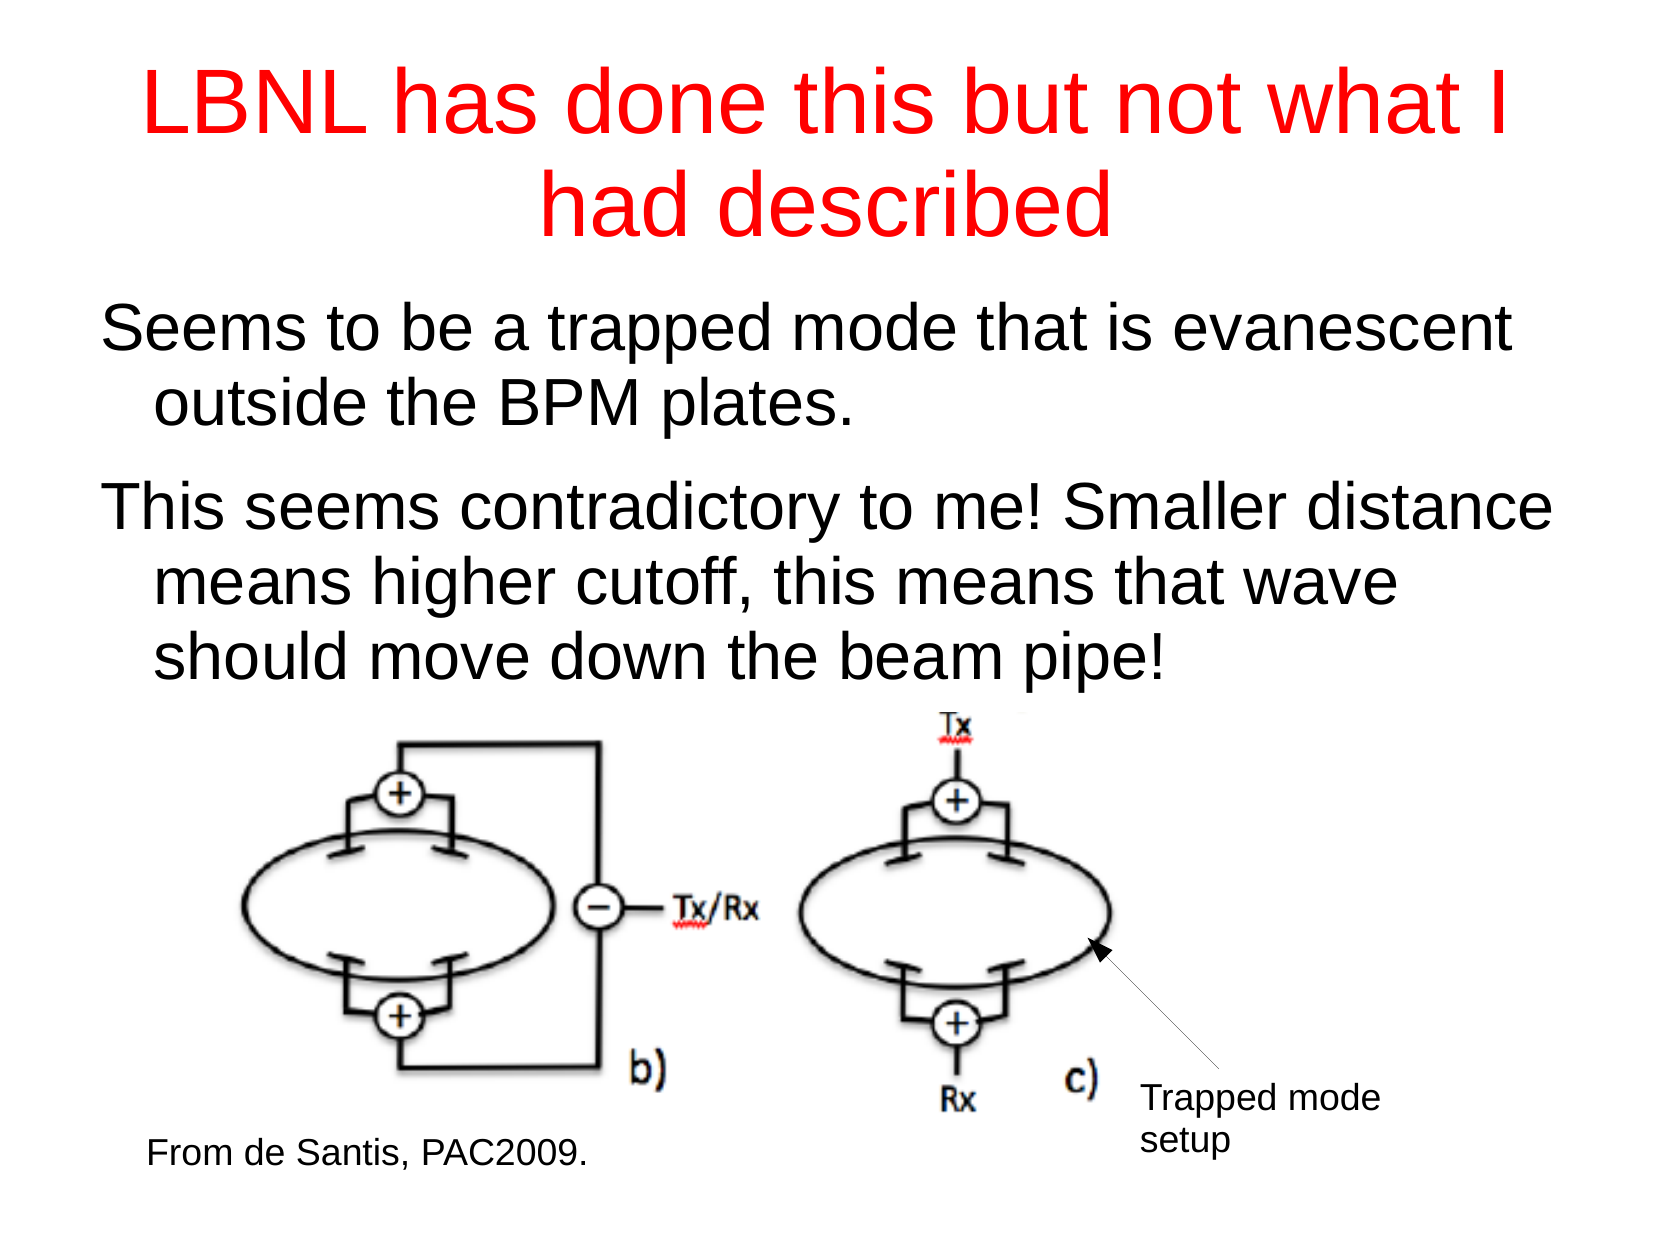

# LBNL has done this but not what I had described
Seems to be a trapped mode that is evanescent outside the BPM plates.
This seems contradictory to me! Smaller distance means higher cutoff, this means that wave should move down the beam pipe!
Trapped mode setup
From de Santis, PAC2009.